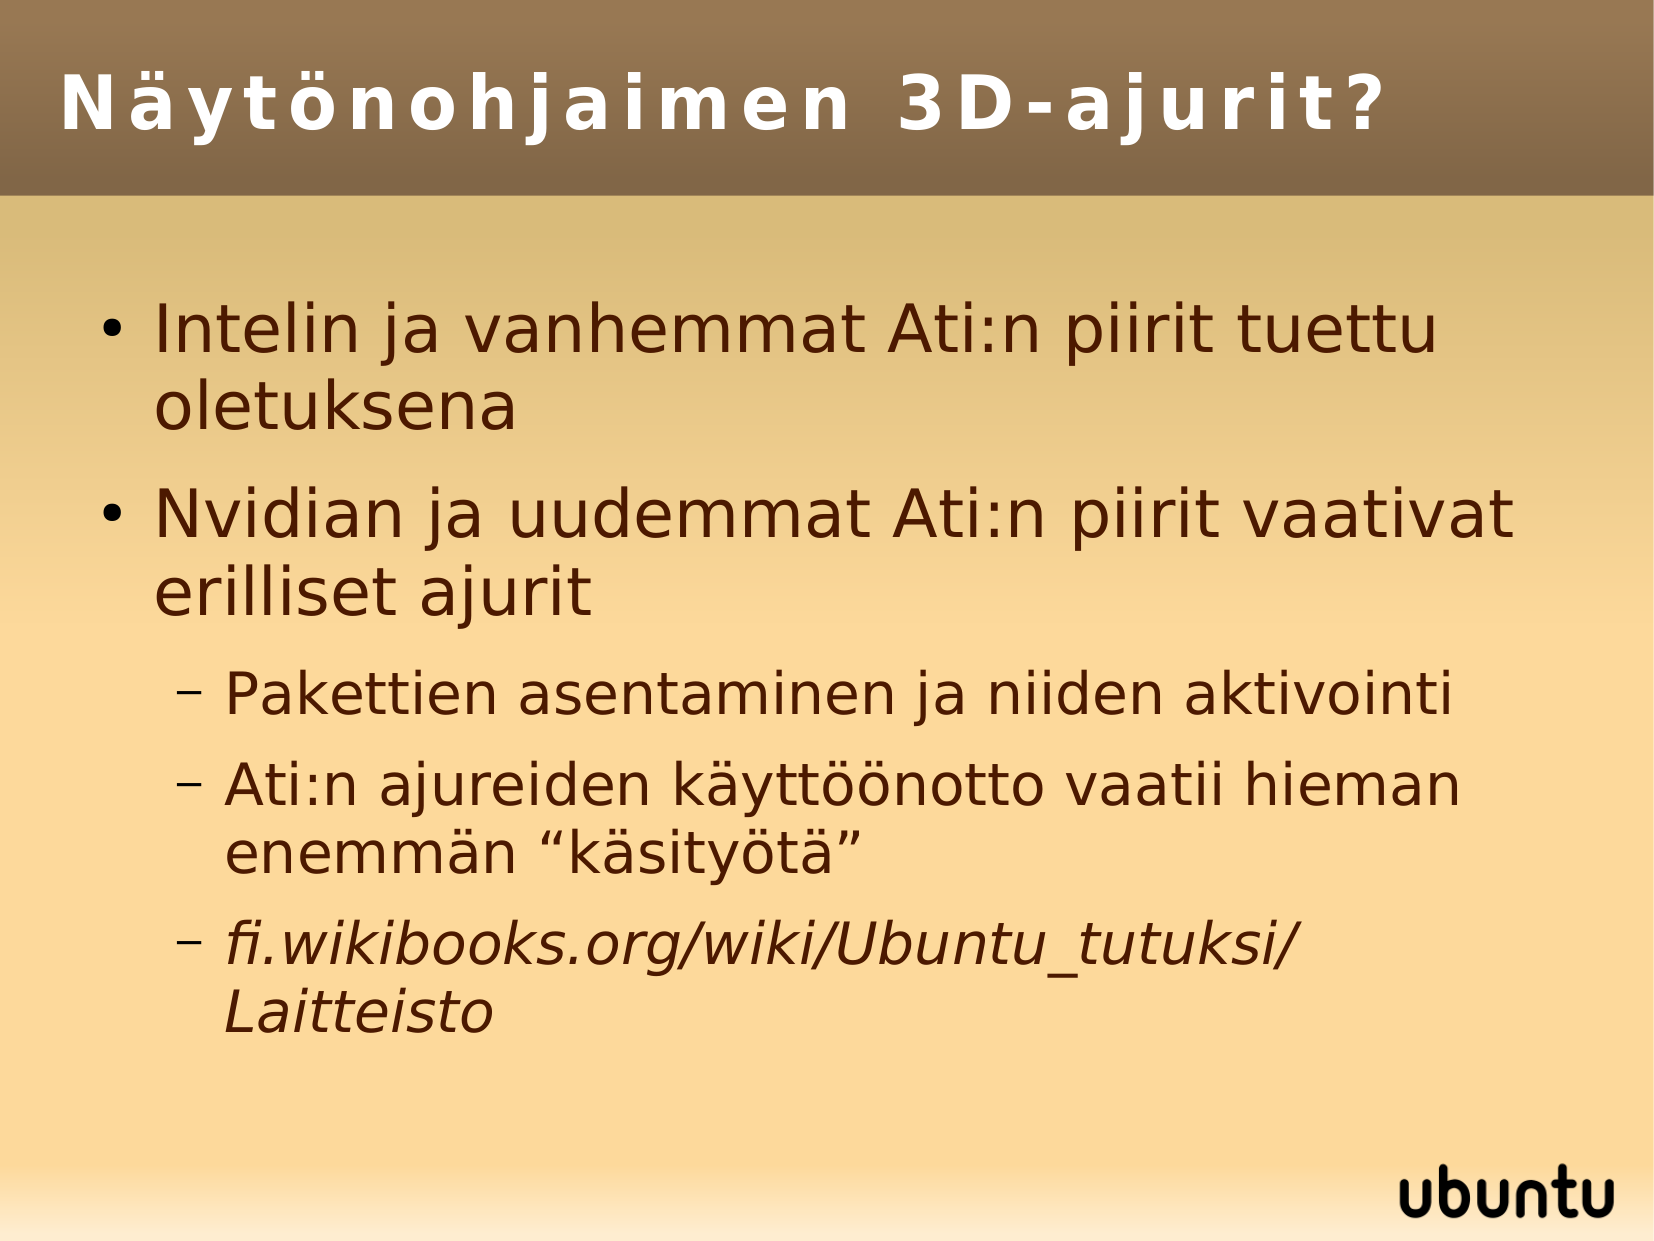

# Näytönohjaimen 3D-ajurit?
Intelin ja vanhemmat Ati:n piirit tuettu oletuksena
Nvidian ja uudemmat Ati:n piirit vaativat erilliset ajurit
Pakettien asentaminen ja niiden aktivointi
Ati:n ajureiden käyttöönotto vaatii hieman enemmän “käsityötä”
fi.wikibooks.org/wiki/Ubuntu_tutuksi/
Laitteisto